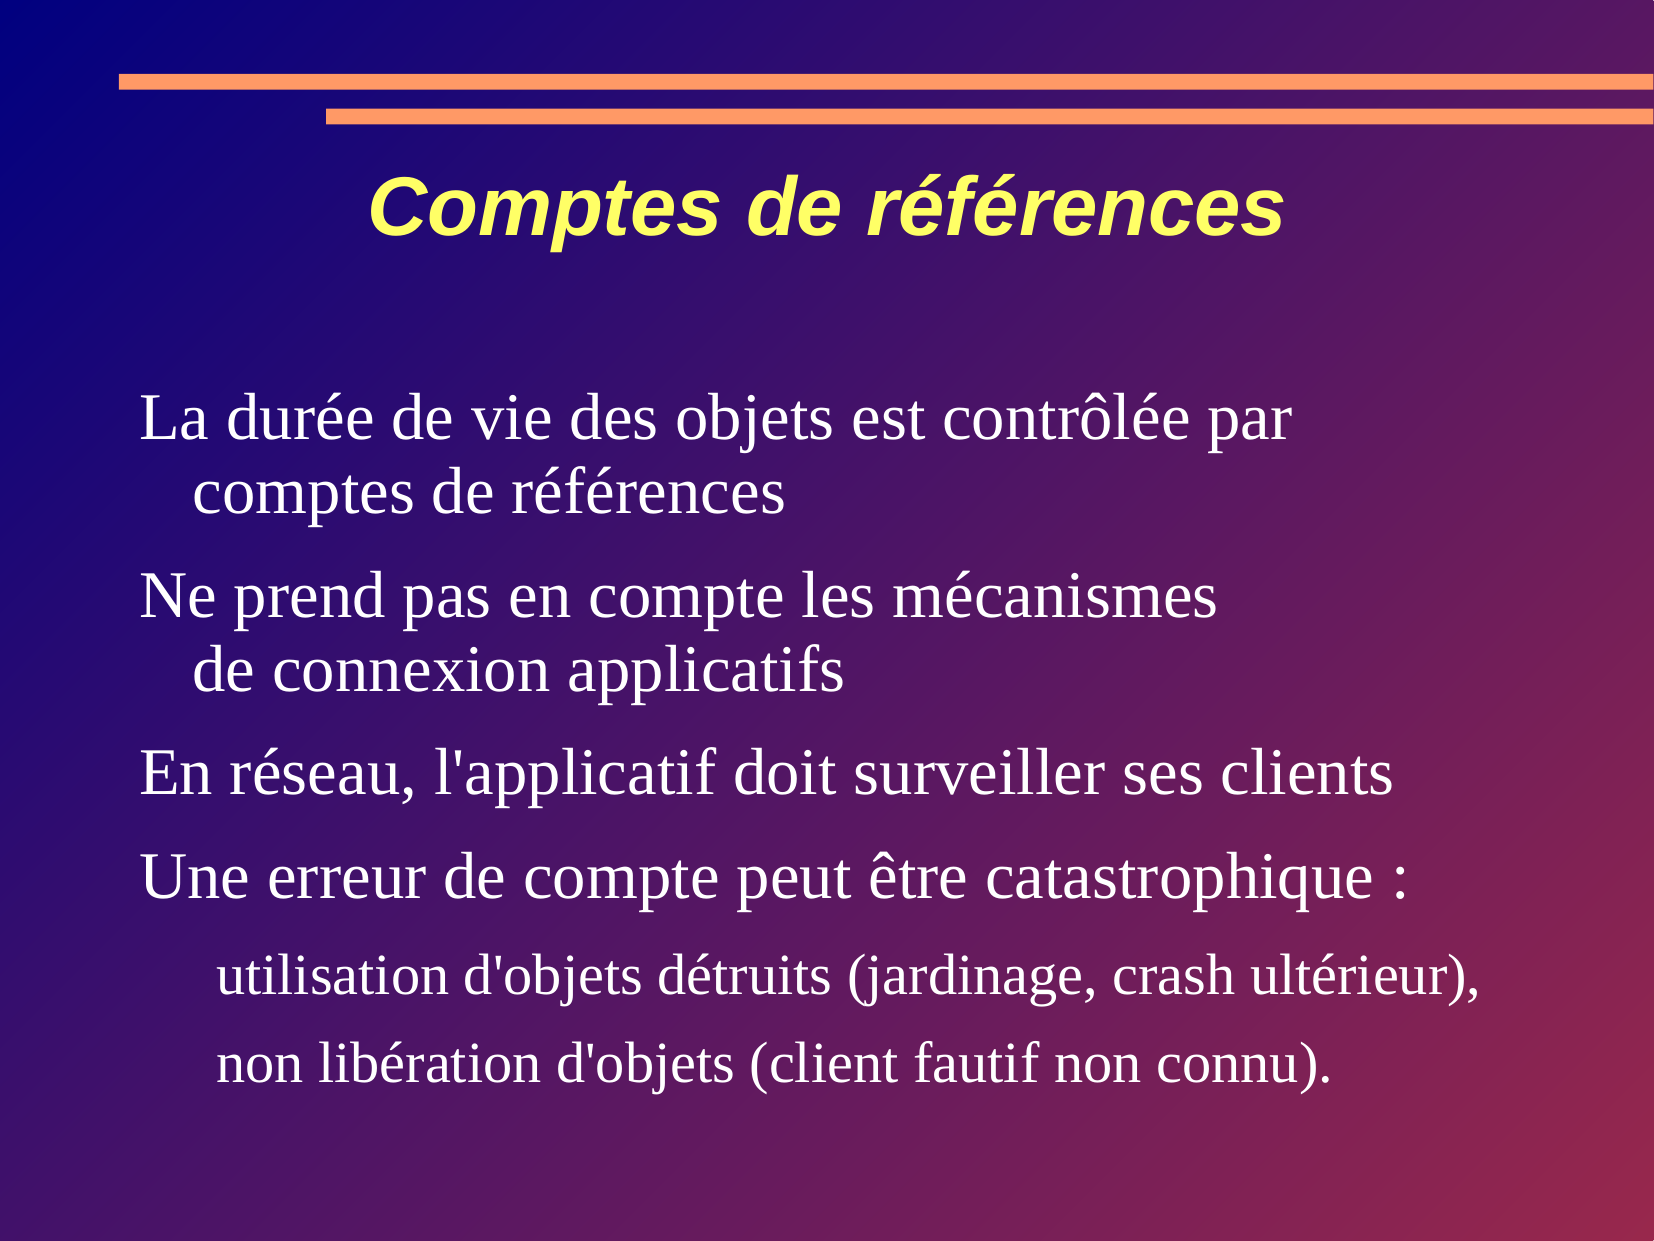

# Comptes de références
La durée de vie des objets est contrôlée par comptes de références
Ne prend pas en compte les mécanismes
de connexion applicatifs
En réseau, l'applicatif doit surveiller ses clients
Une erreur de compte peut être catastrophique :
utilisation d'objets détruits (jardinage, crash ultérieur),
non libération d'objets (client fautif non connu).